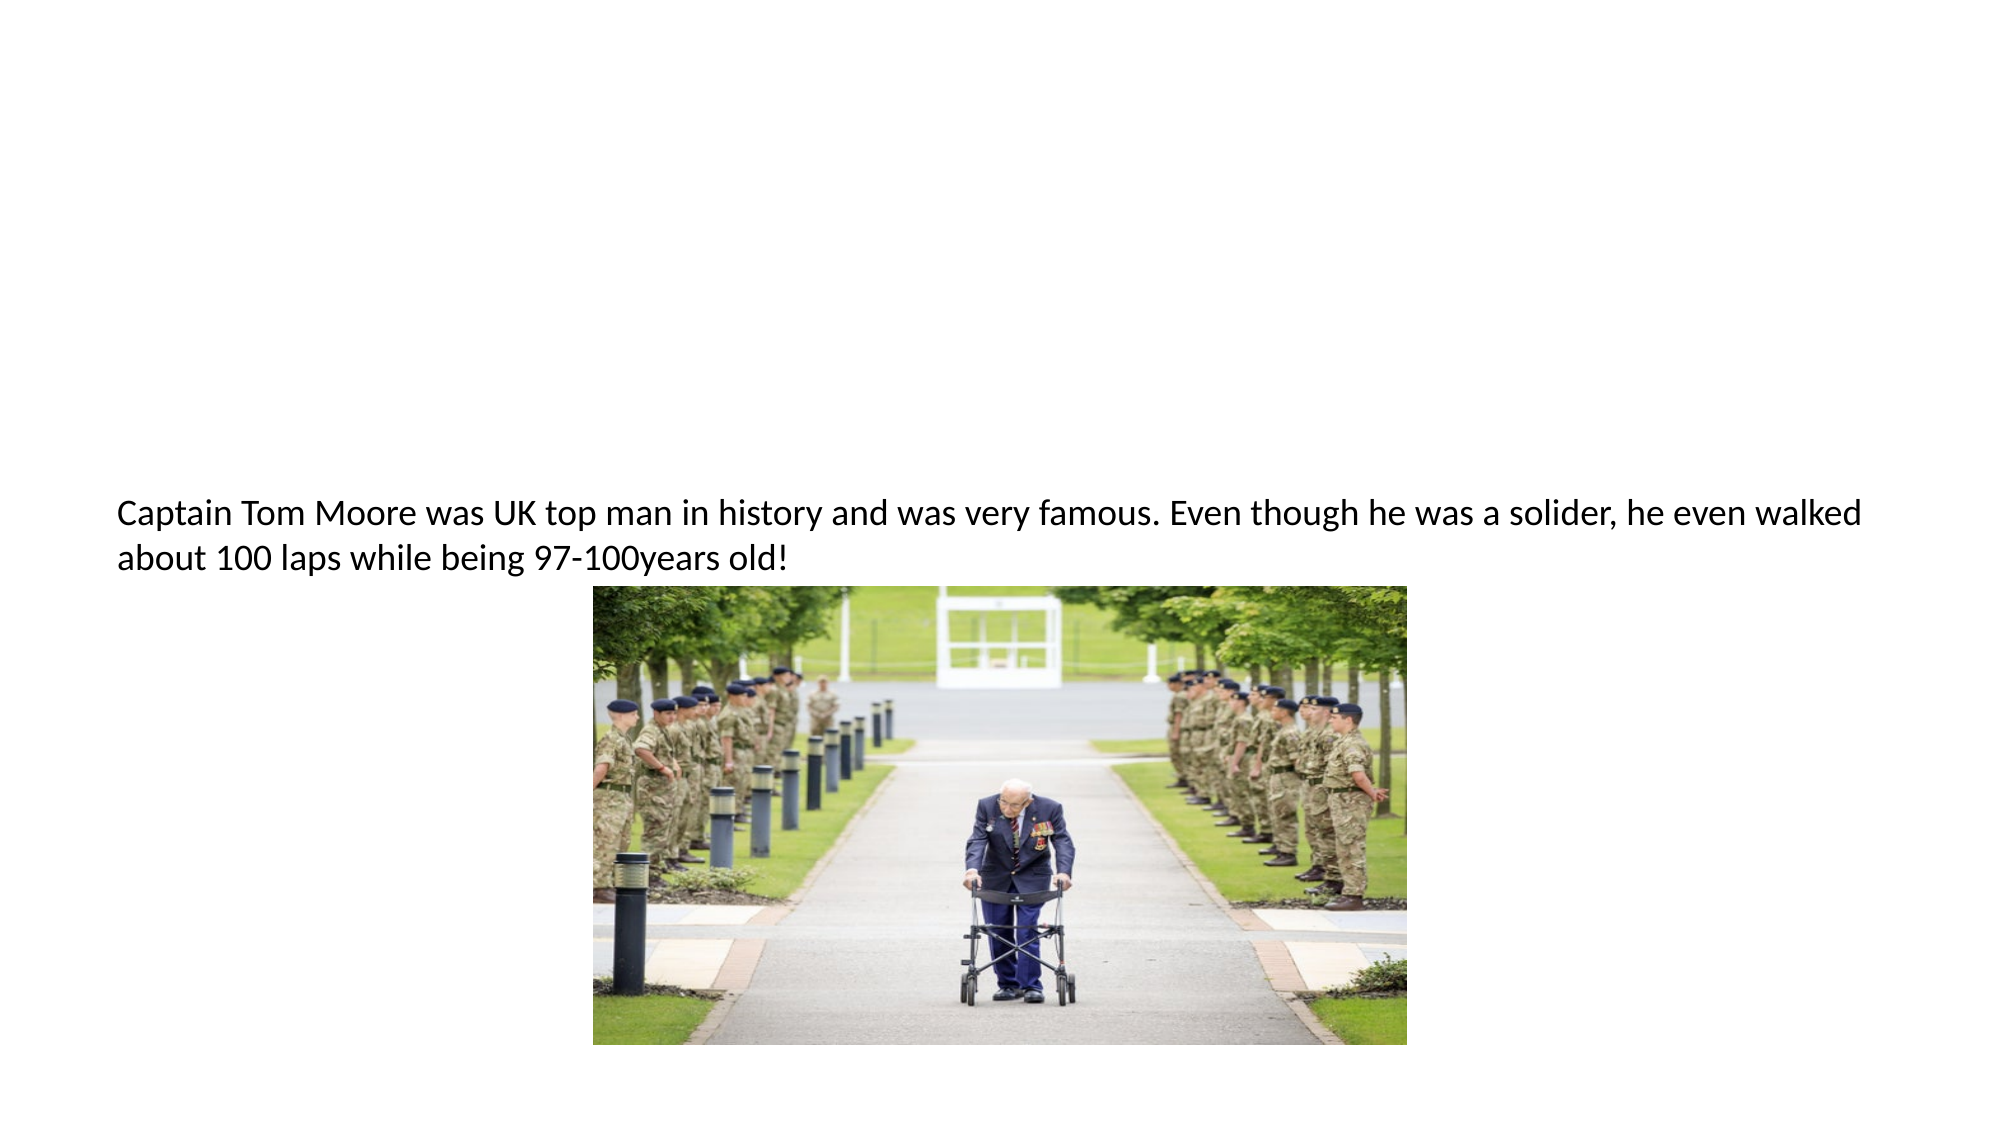

Captain Tom Moore was UK top man in history and was very famous. Even though he was a solider, he even walked about 100 laps while being 97-100years old!